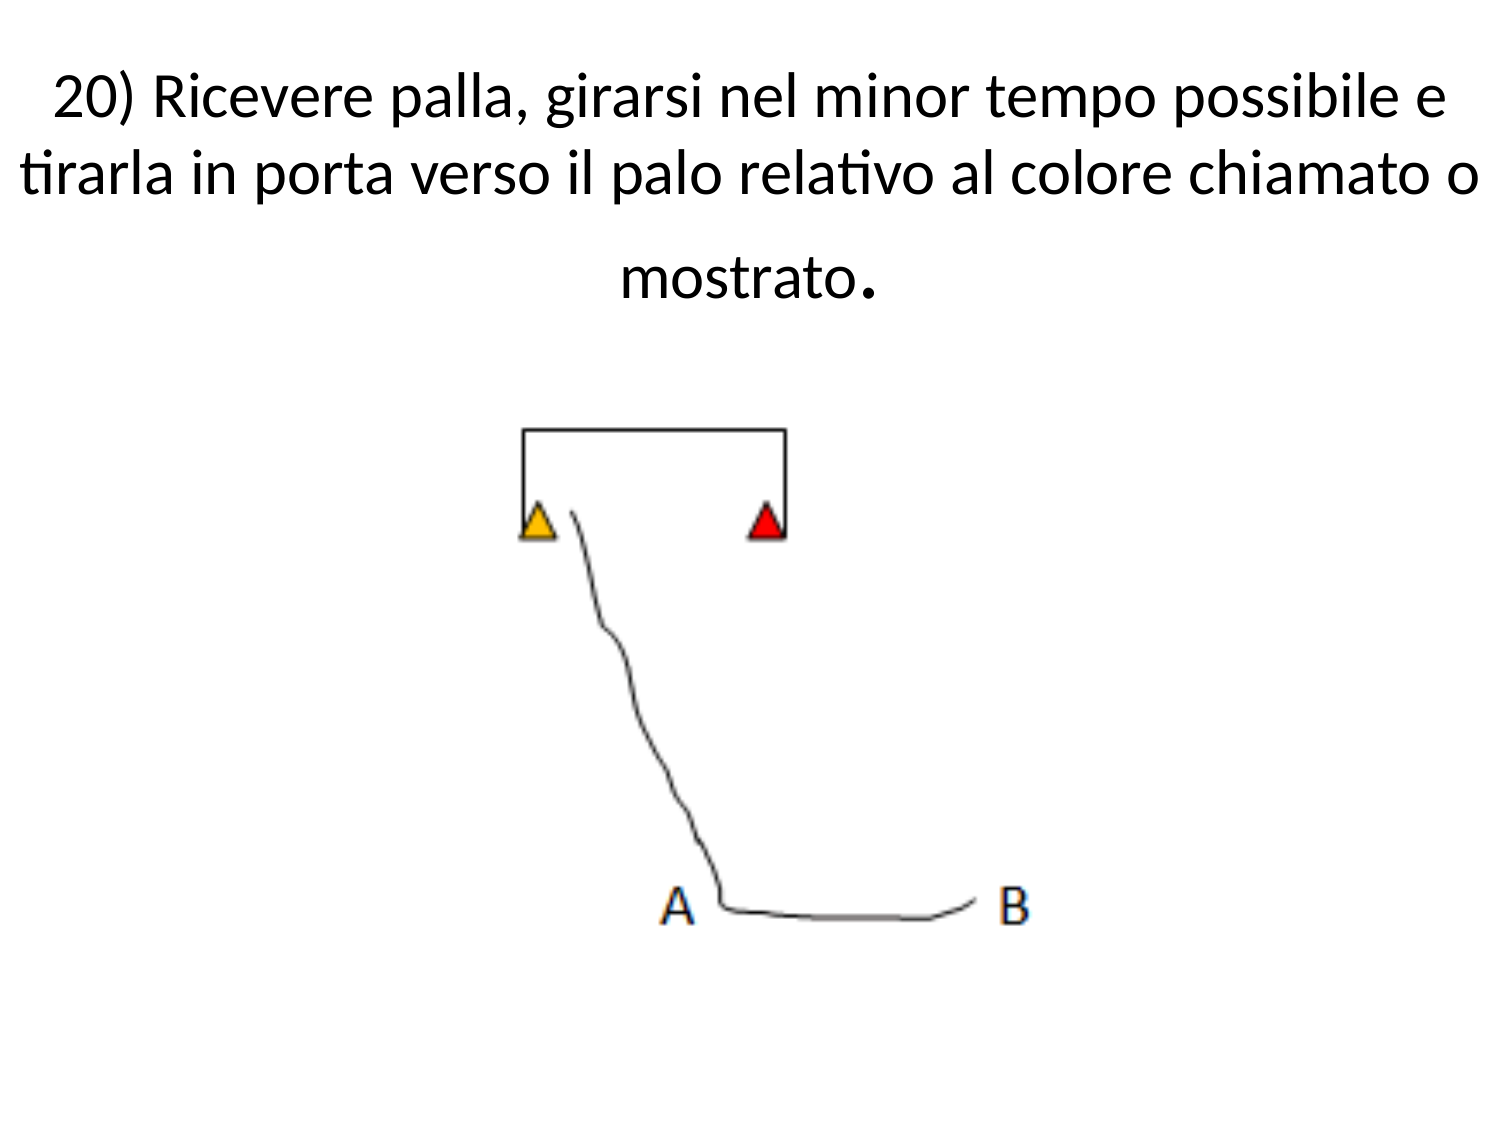

# 20) Ricevere palla, girarsi nel minor tempo possibile e tirarla in porta verso il palo relativo al colore chiamato o mostrato.